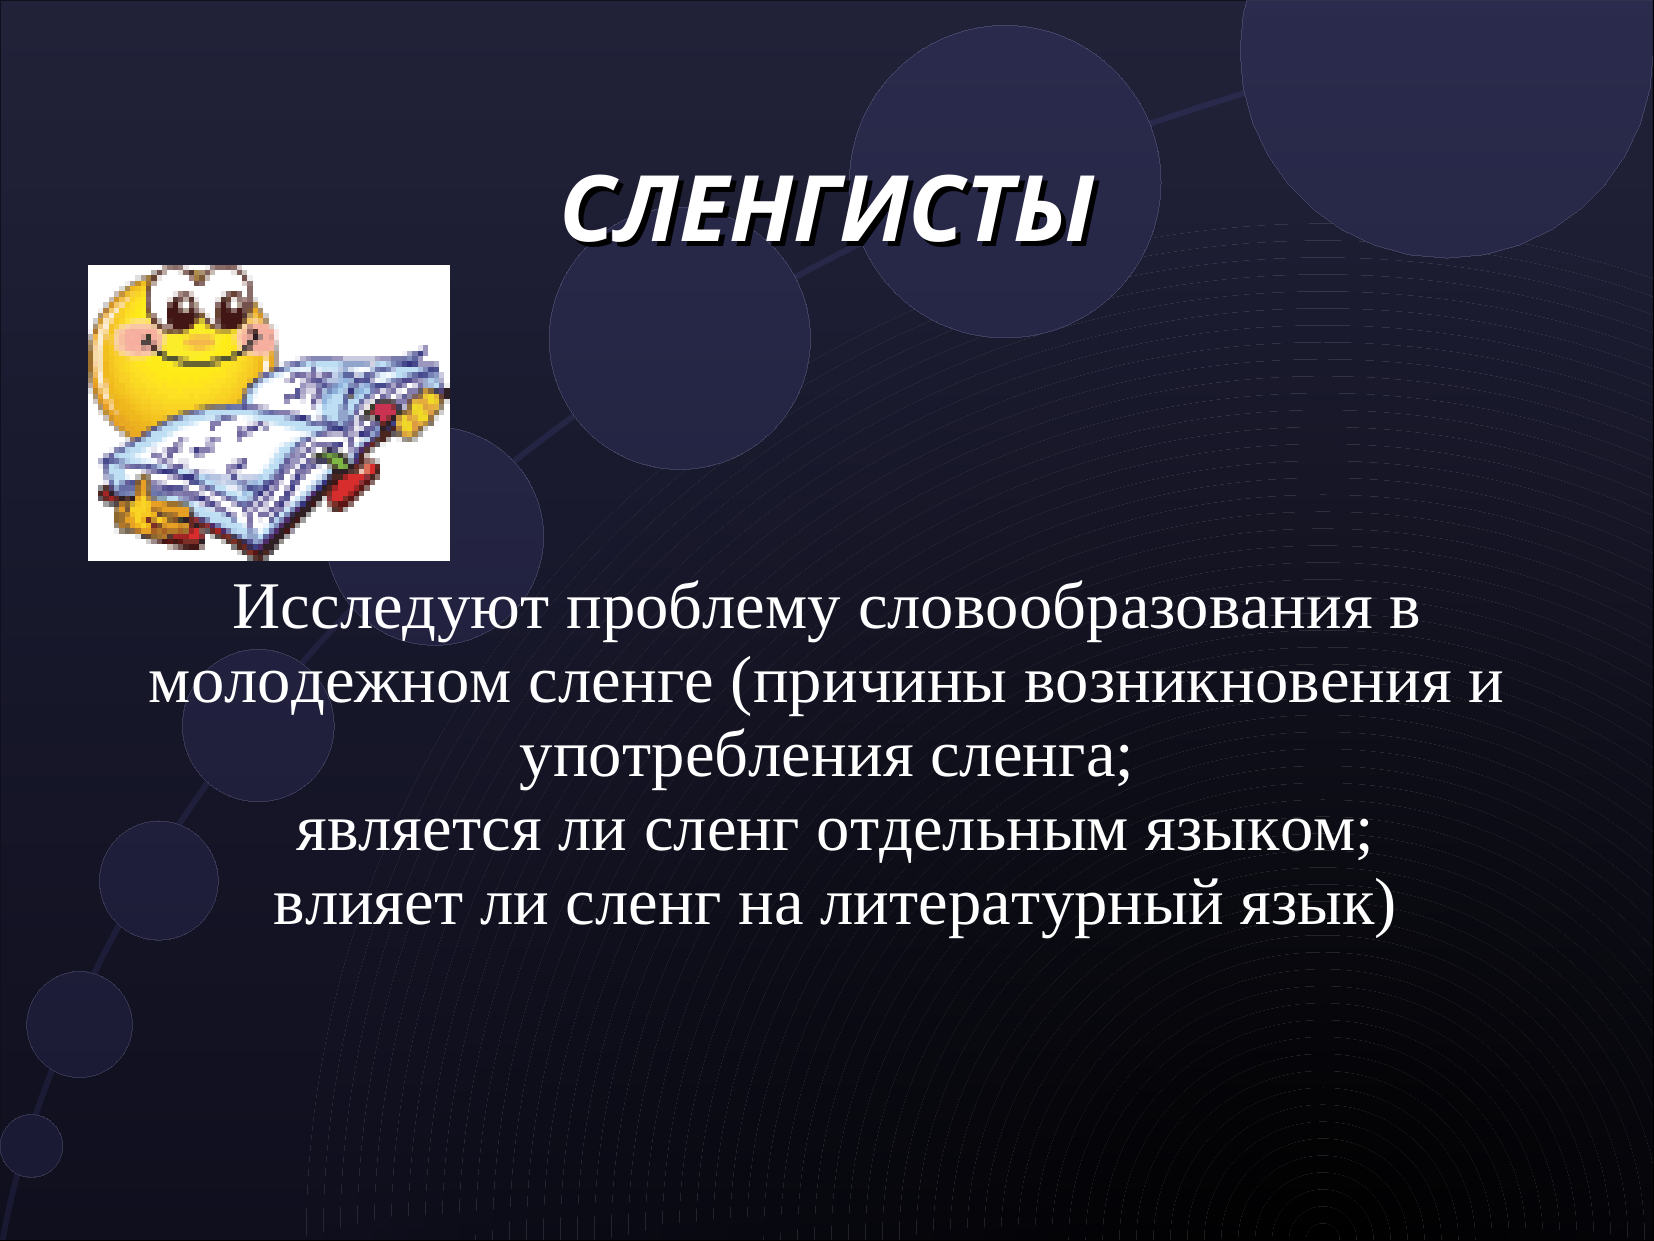

# СЛЕНГИСТЫ
Исследуют проблему словообразования в молодежном сленге (причины возникновения и употребления сленга;
 является ли сленг отдельным языком;
 влияет ли сленг на литературный язык)